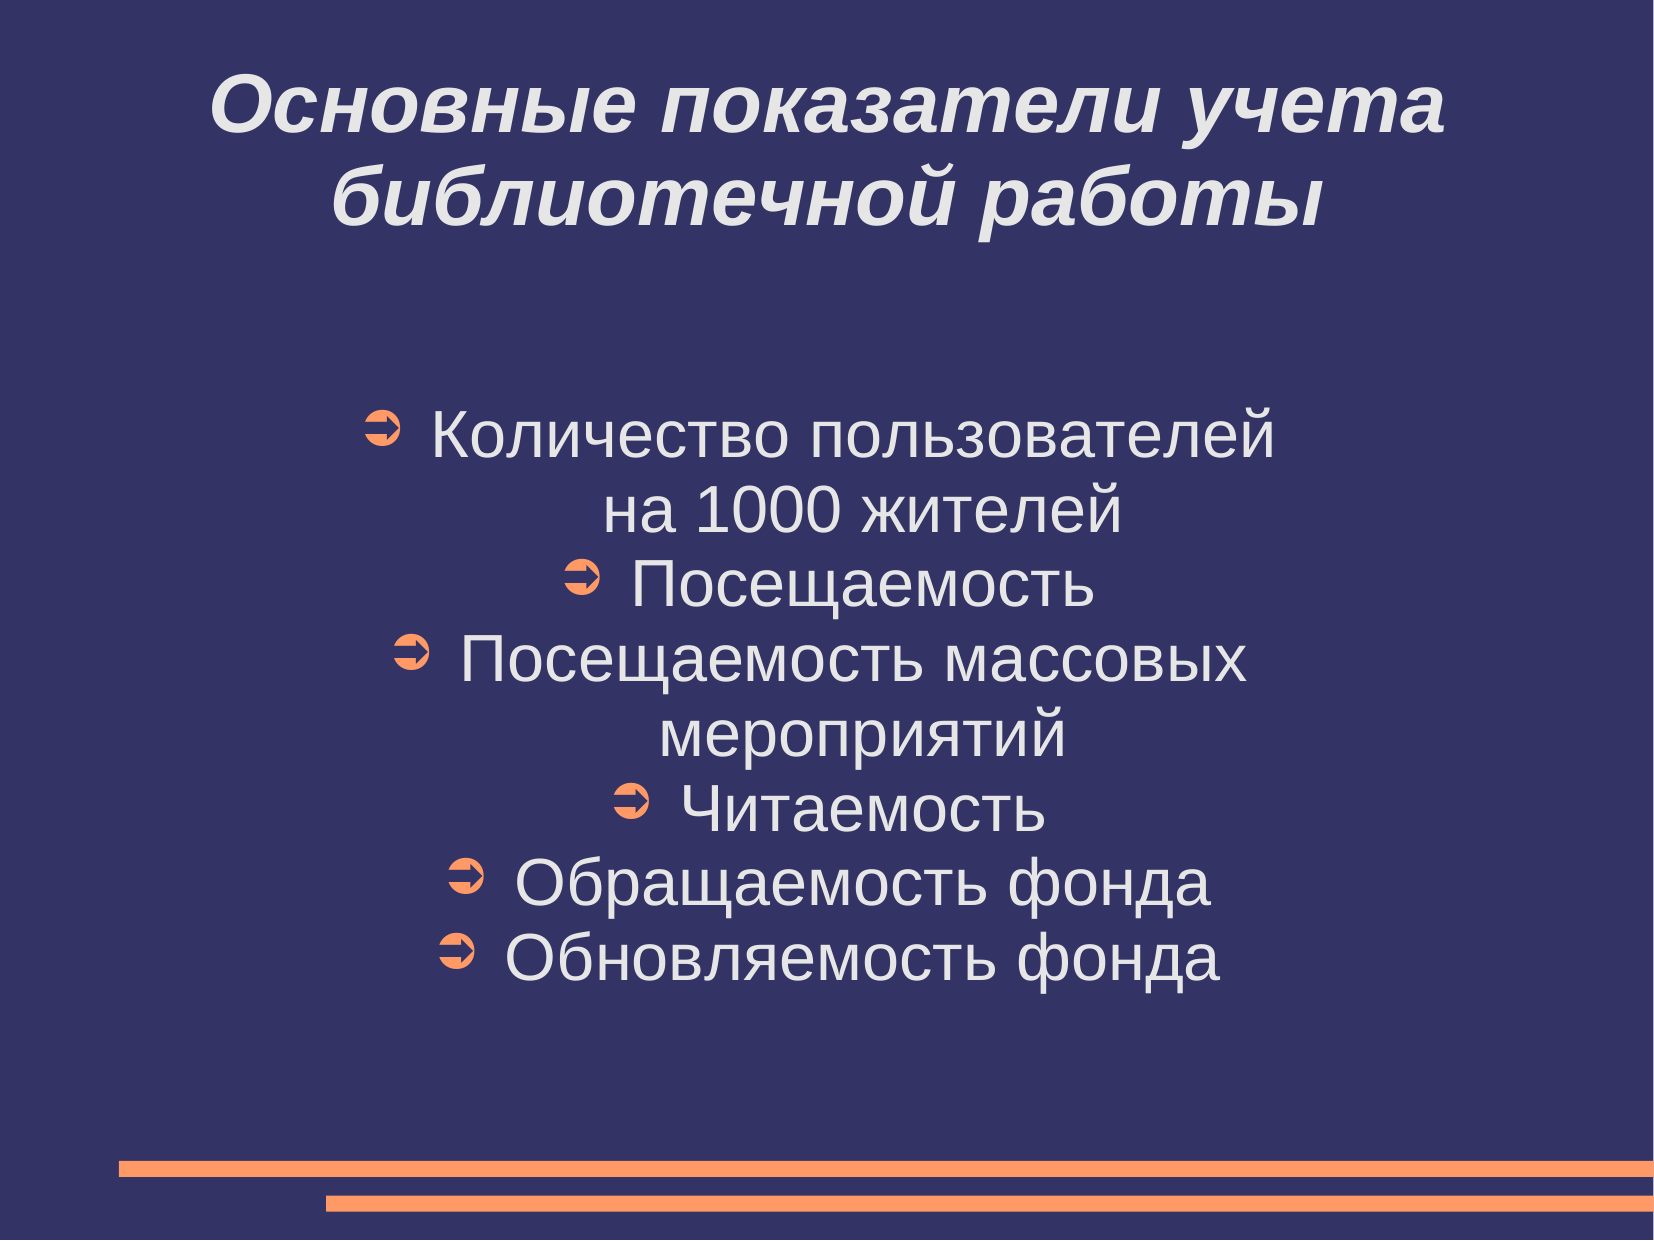

# Основные показатели учета библиотечной работы
Количество пользователей
на 1000 жителей
Посещаемость
Посещаемость массовых
мероприятий
Читаемость
Обращаемость фонда
Обновляемость фонда